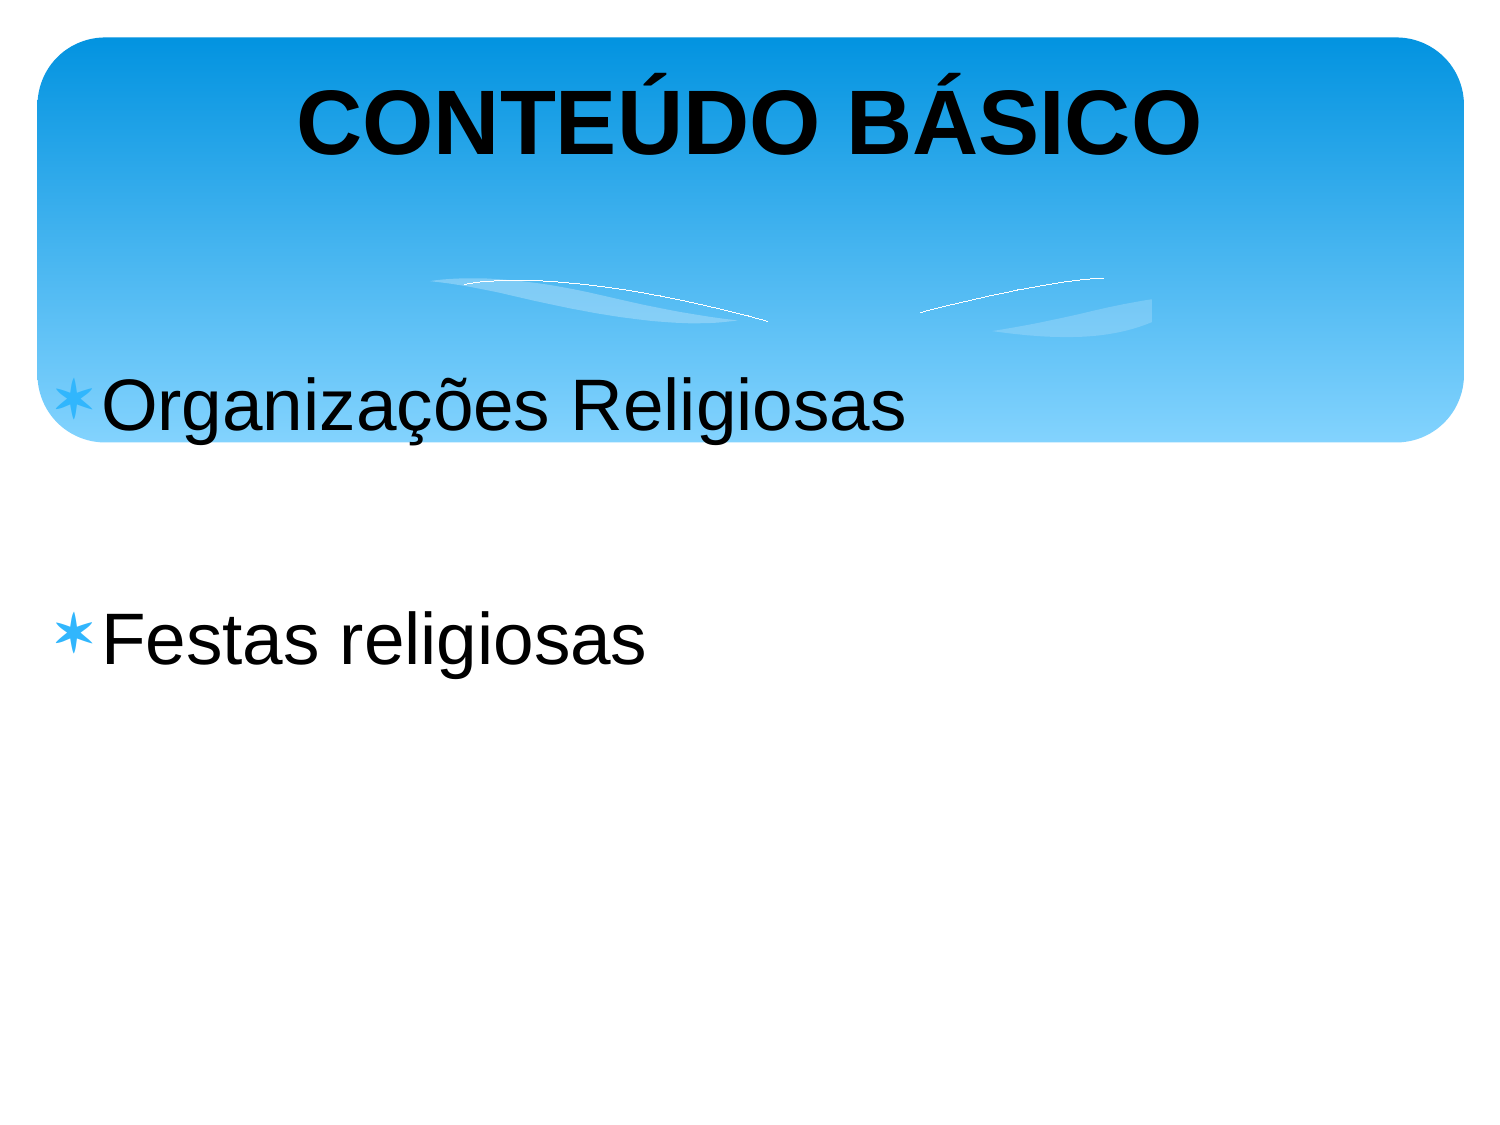

CONTEÚDO BÁSICO
# Organizações Religiosas
Festas religiosas